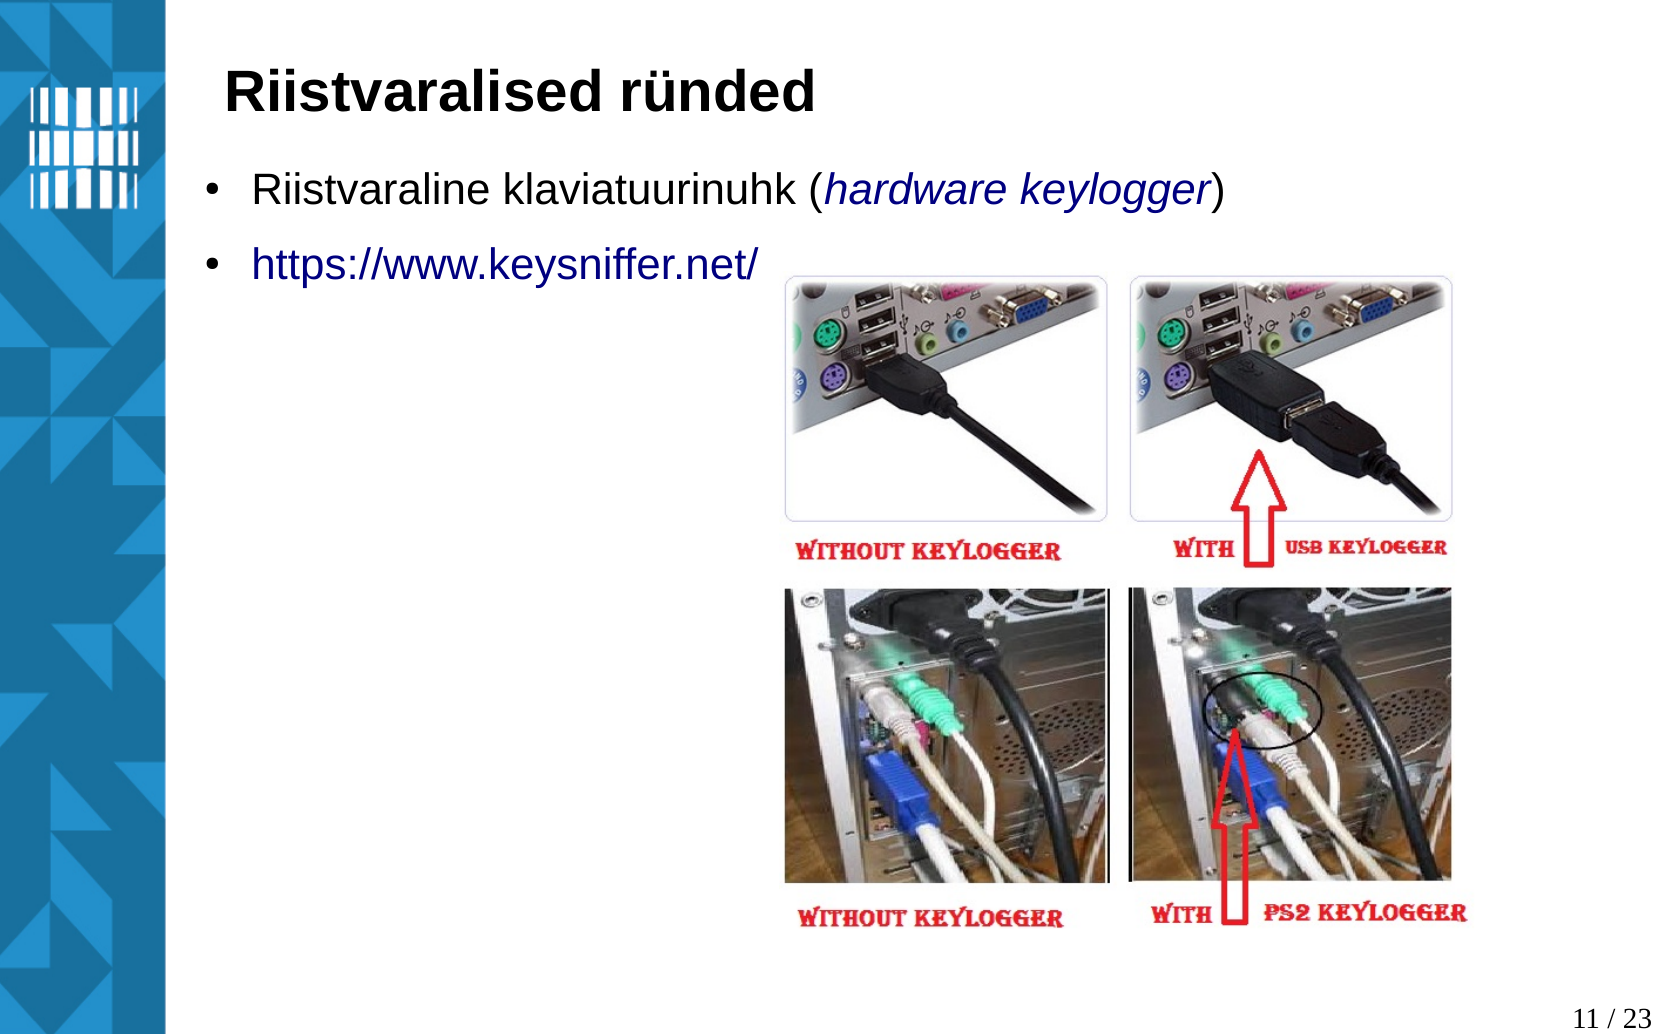

# Riistvaralised ründed
Riistvaraline klaviatuurinuhk (hardware keylogger)
https://www.keysniffer.net/
11